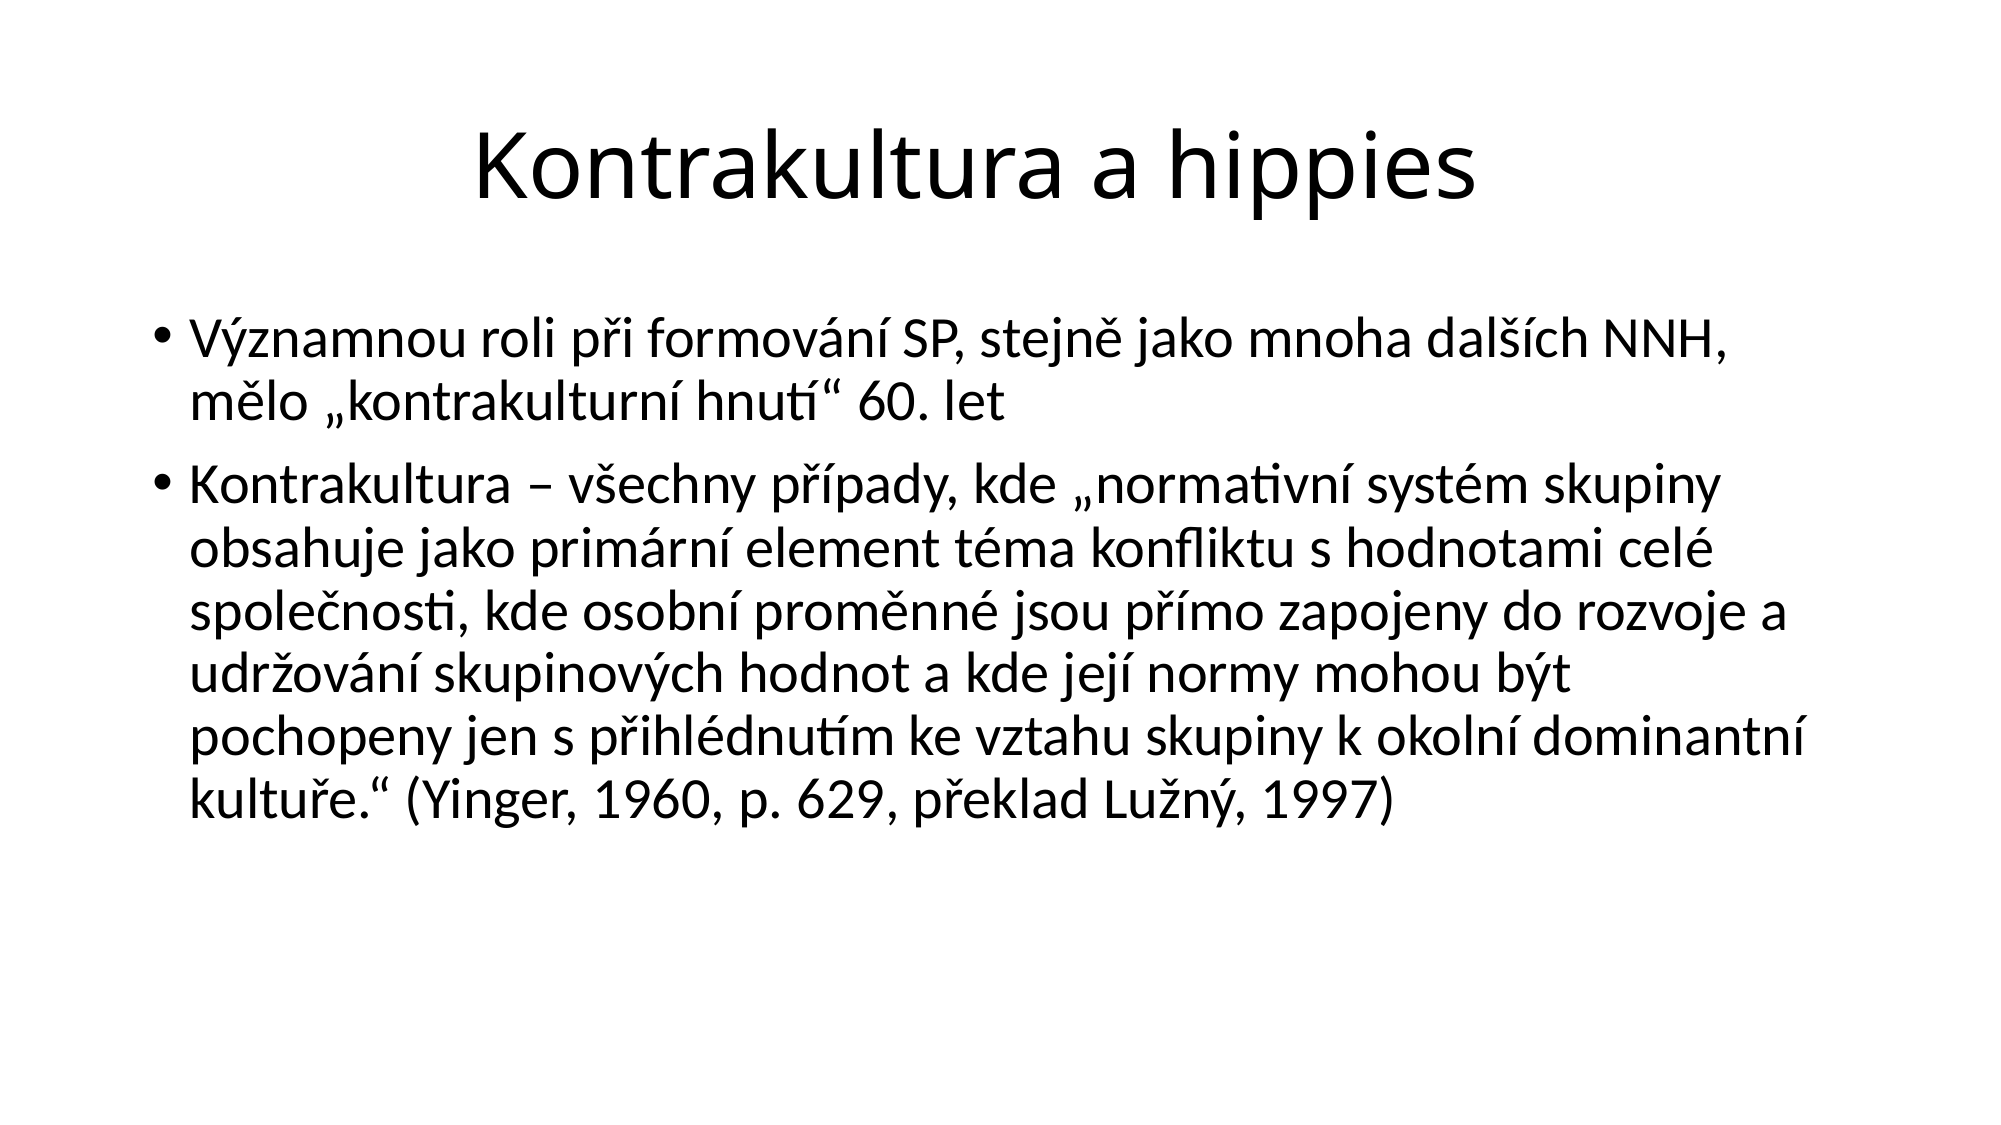

# Kontrakultura a hippies
Významnou roli při formování SP, stejně jako mnoha dalších NNH, mělo „kontrakulturní hnutí“ 60. let
Kontrakultura – všechny případy, kde „normativní systém skupiny obsahuje jako primární element téma konfliktu s hodnotami celé společnosti, kde osobní proměnné jsou přímo zapojeny do rozvoje a udržování skupinových hodnot a kde její normy mohou být pochopeny jen s přihlédnutím ke vztahu skupiny k okolní dominantní kultuře.“ (Yinger, 1960, p. 629, překlad Lužný, 1997)